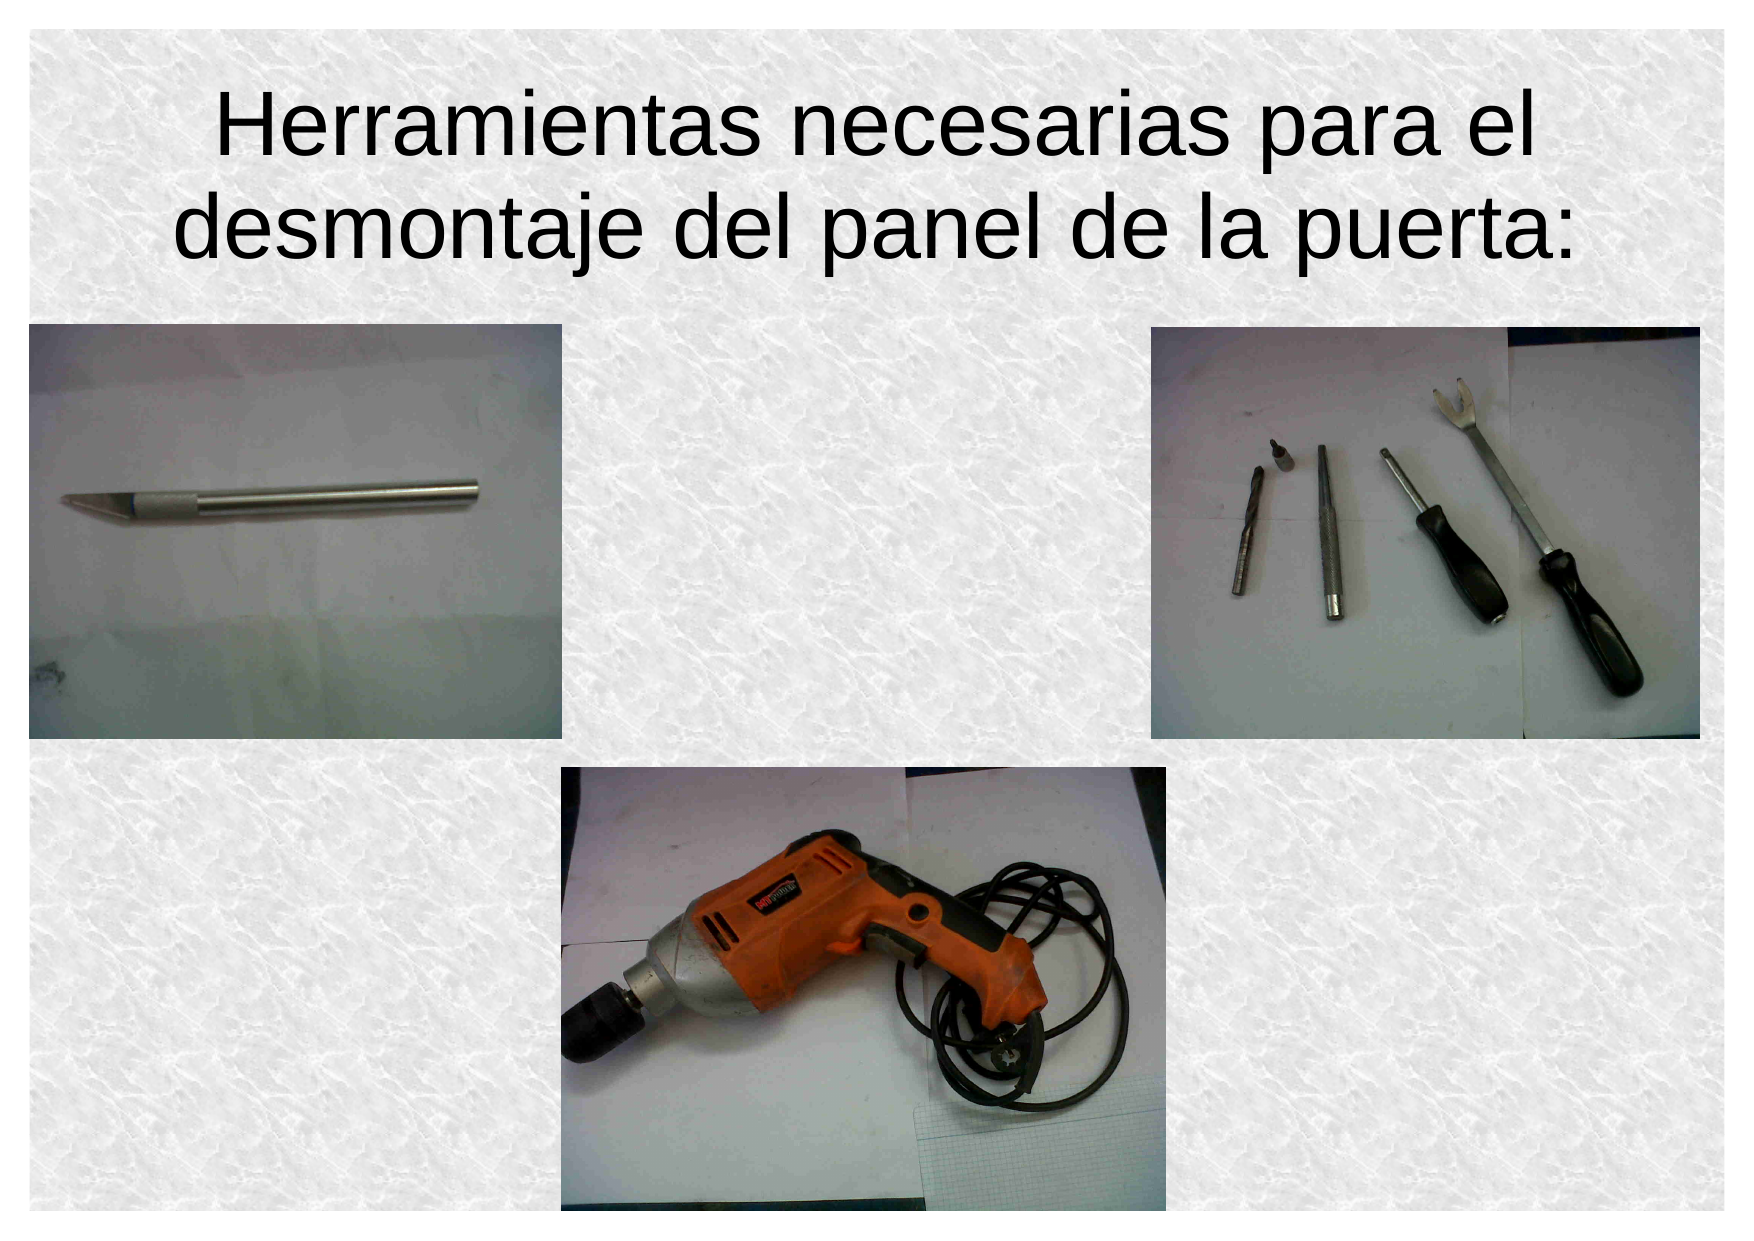

# Herramientas necesarias para el desmontaje del panel de la puerta: